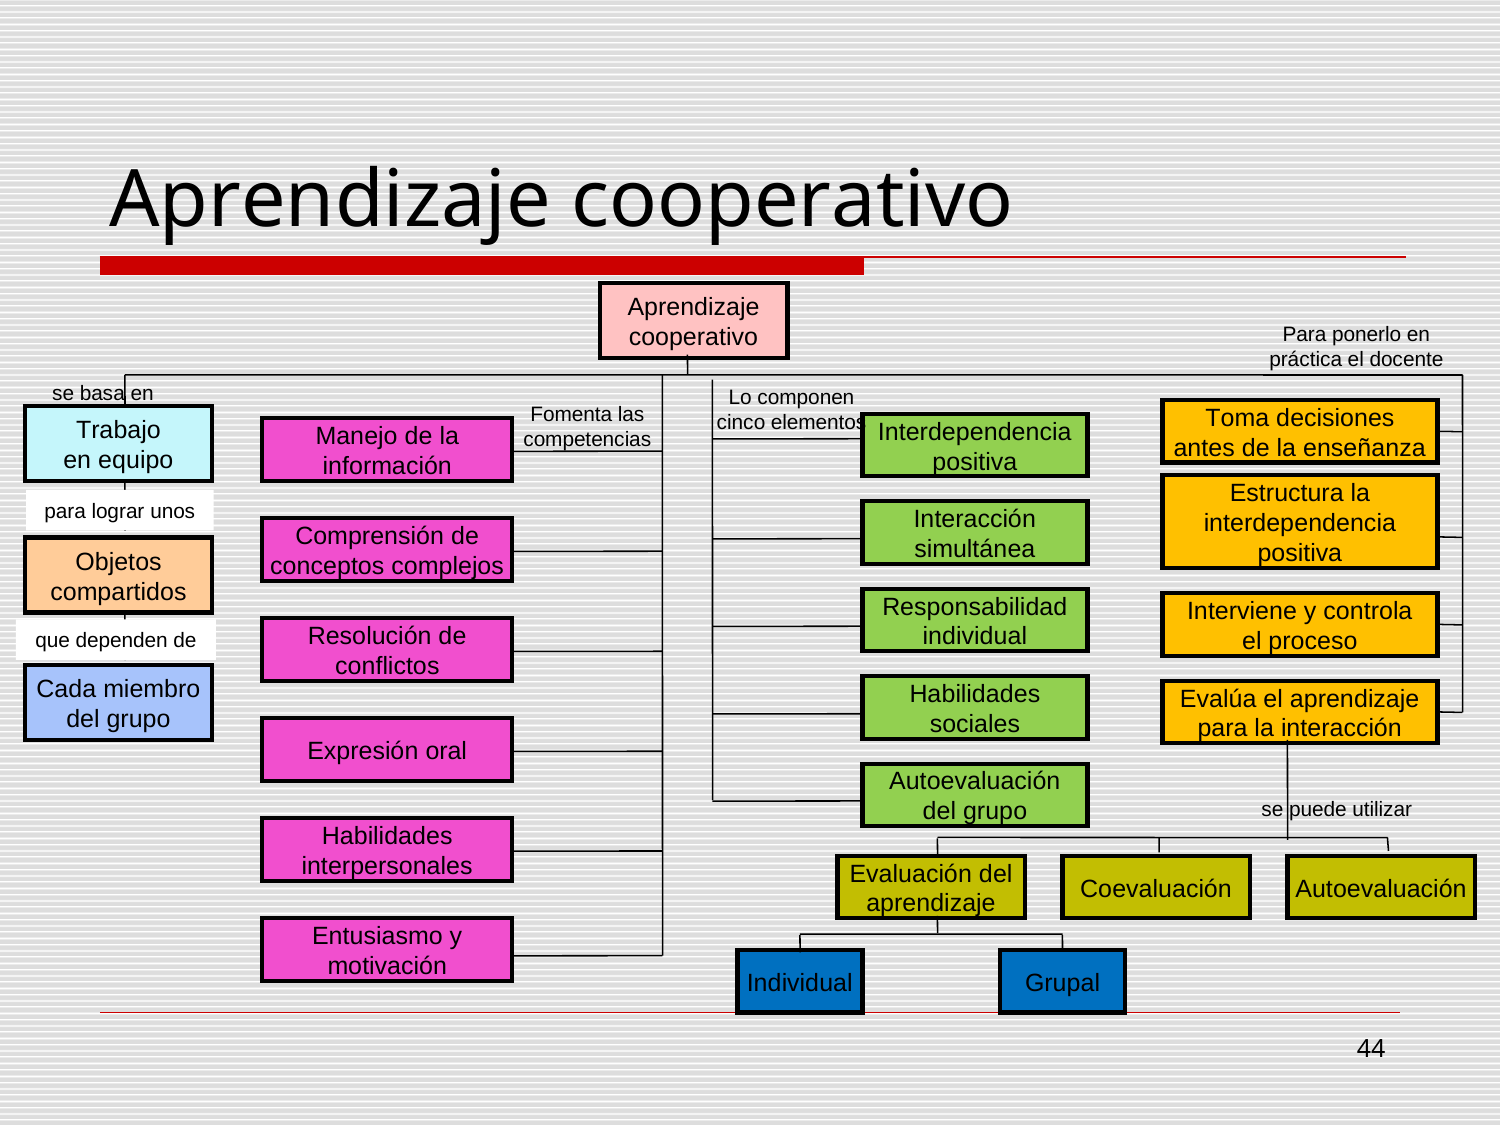

# Aprendizaje cooperativo
Aprendizaje
cooperativo
Para ponerlo en
práctica el docente
se basa en
Lo componen
cinco elementos
Fomenta las
competencias
Toma decisiones
antes de la enseñanza
Trabajo
en equipo
Interdependencia
positiva
Manejo de la
información
Estructura la
interdependencia
positiva
para lograr unos
Interacción
simultánea
Comprensión de
conceptos complejos
Objetos
compartidos
Responsabilidad
individual
Interviene y controla
el proceso
Resolución de
conflictos
que dependen de
Cada miembro
del grupo
Habilidades
sociales
Evalúa el aprendizaje
para la interacción
Expresión oral
Autoevaluación
del grupo
se puede utilizar
Habilidades
interpersonales
Evaluación del
aprendizaje
Coevaluación
Autoevaluación
Entusiasmo y
motivación
Individual
Grupal